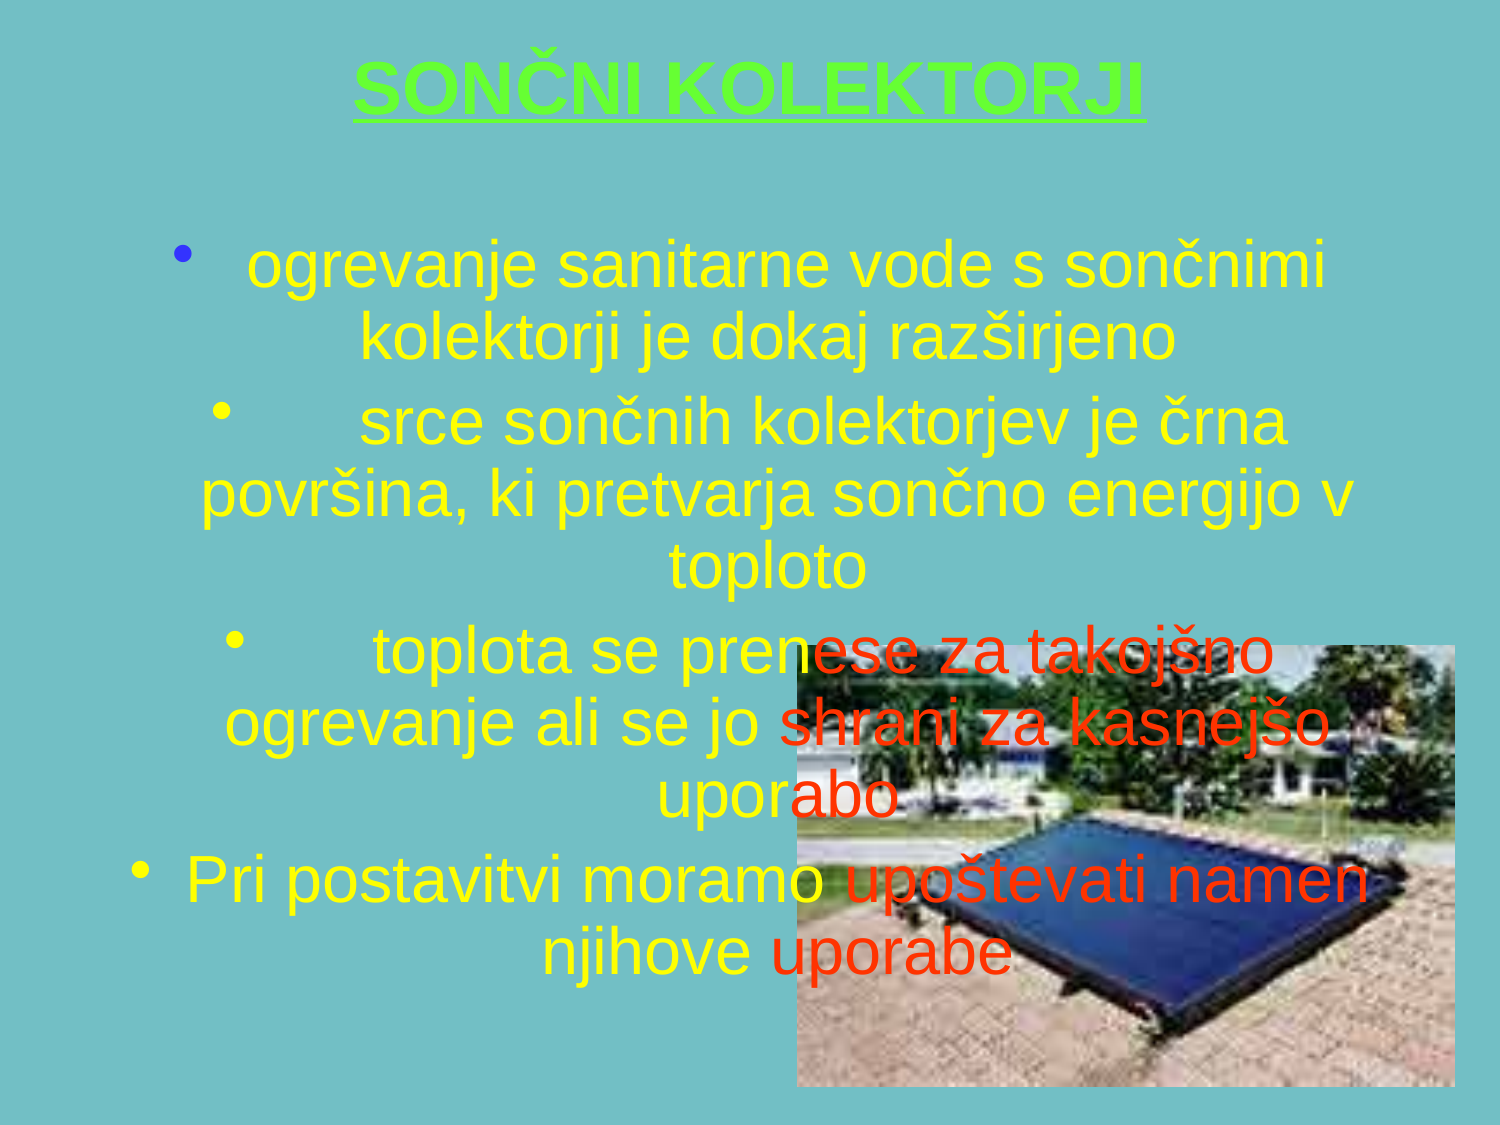

# SONČNI KOLEKTORJI
 ogrevanje sanitarne vode s sončnimi kolektorji je dokaj razširjeno
 srce sončnih kolektorjev je črna površina, ki pretvarja sončno energijo v toploto
 toplota se prenese za takojšno ogrevanje ali se jo shrani za kasnejšo uporabo
Pri postavitvi moramo upoštevati namen njihove uporabe